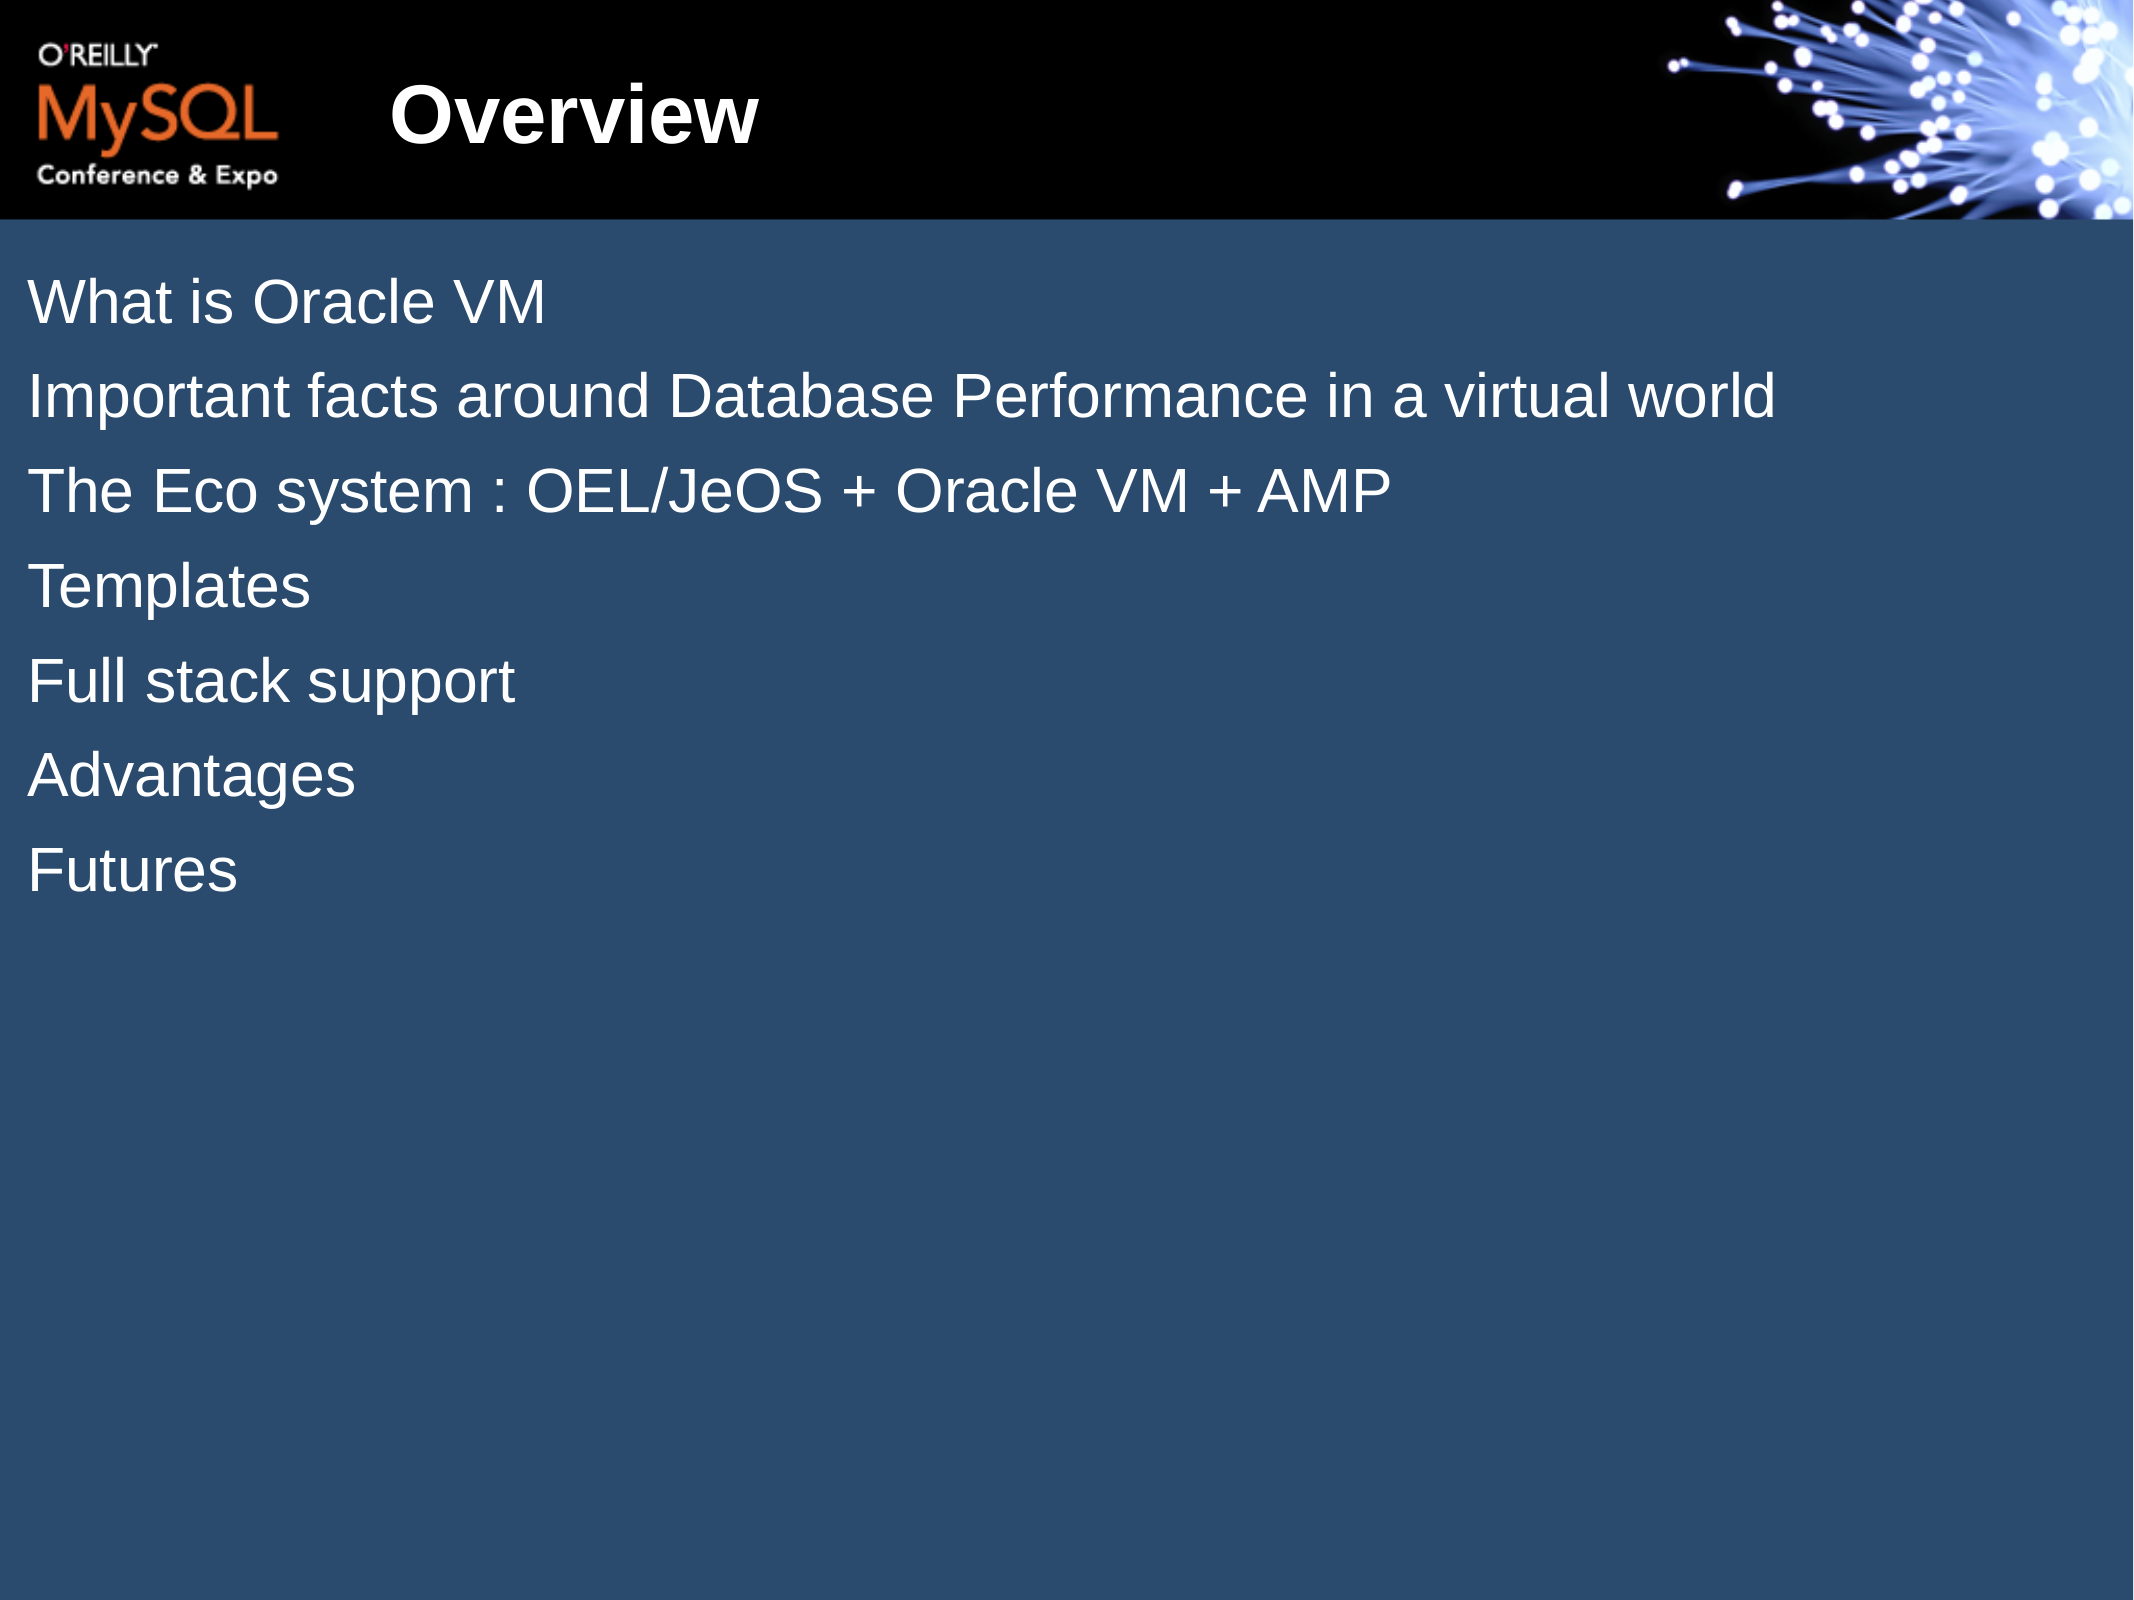

# Overview
What is Oracle VM
Important facts around Database Performance in a virtual world
The Eco system : OEL/JeOS + Oracle VM + AMP
Templates
Full stack support
Advantages
Futures